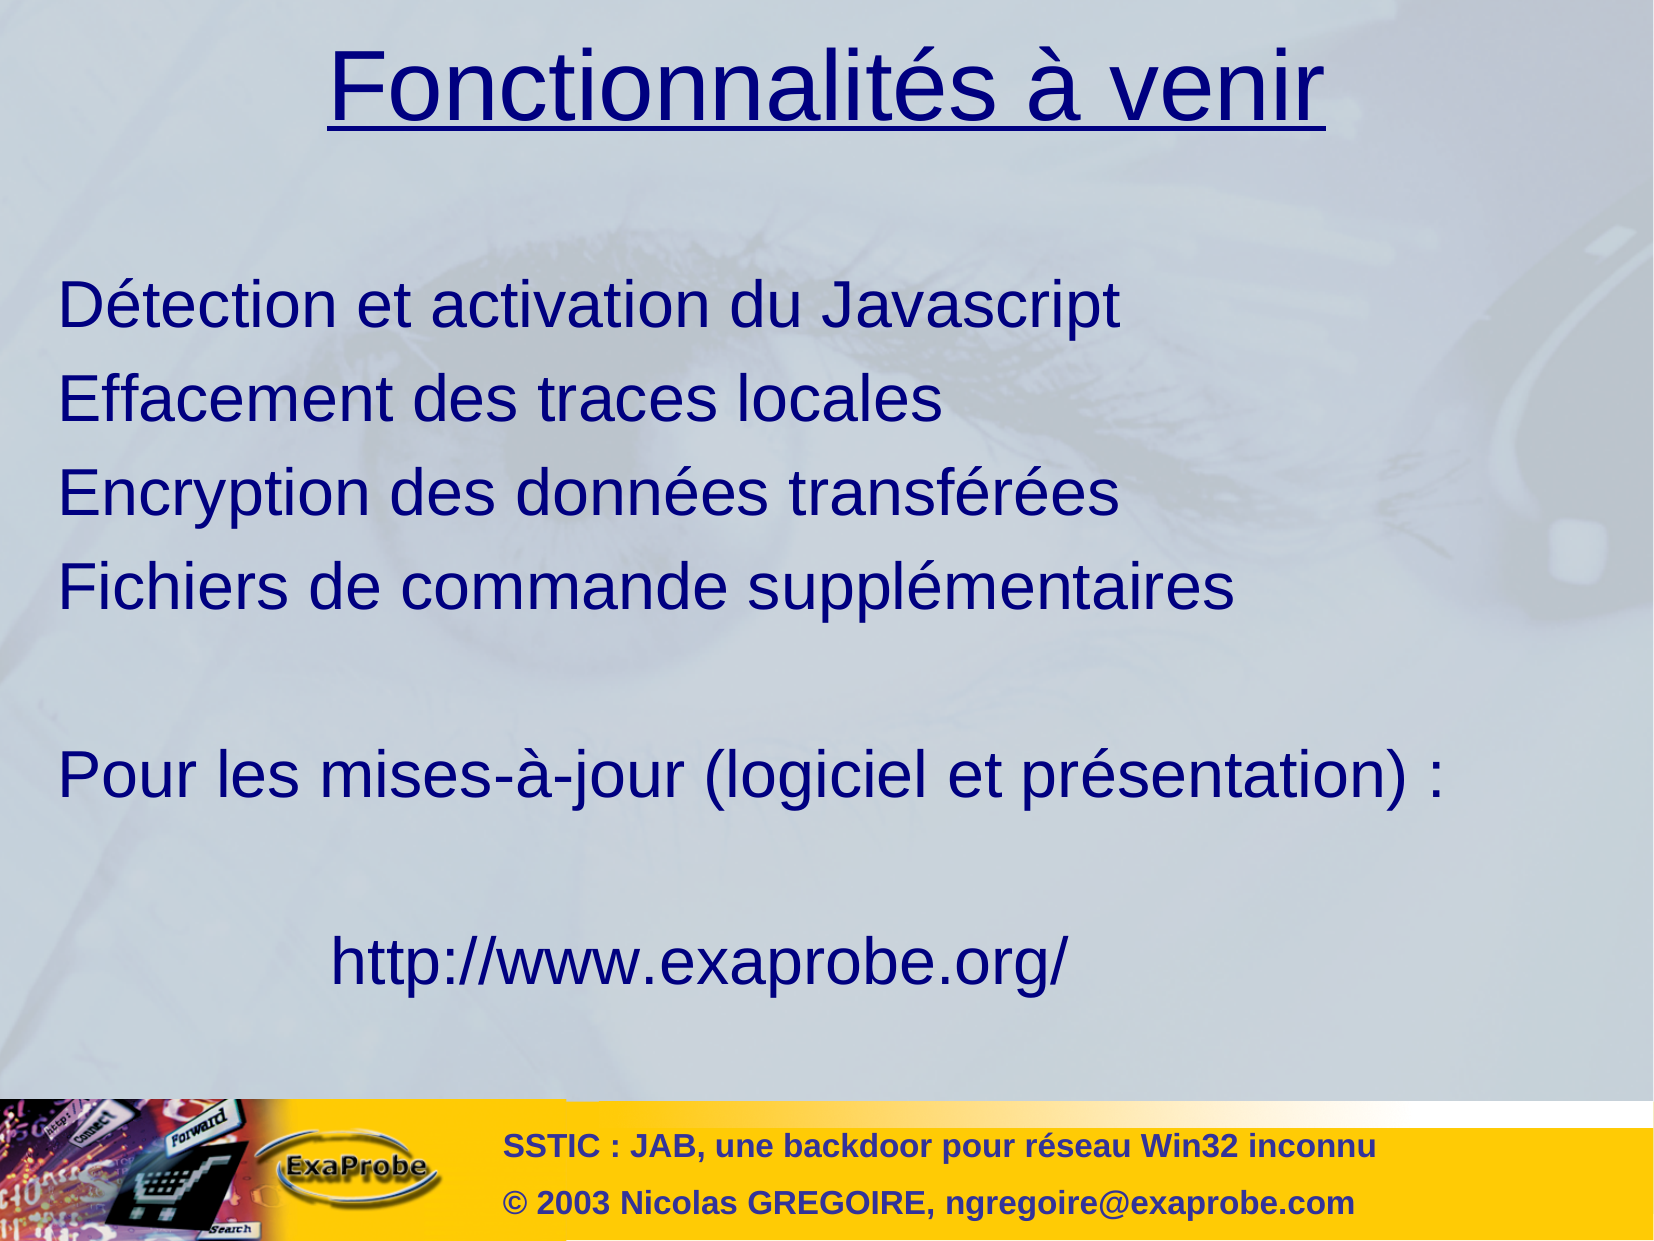

# Fonctionnalités à venir
 Détection et activation du Javascript
 Effacement des traces locales
 Encryption des données transférées
 Fichiers de commande supplémentaires
 Pour les mises-à-jour (logiciel et présentation) :
		http://www.exaprobe.org/